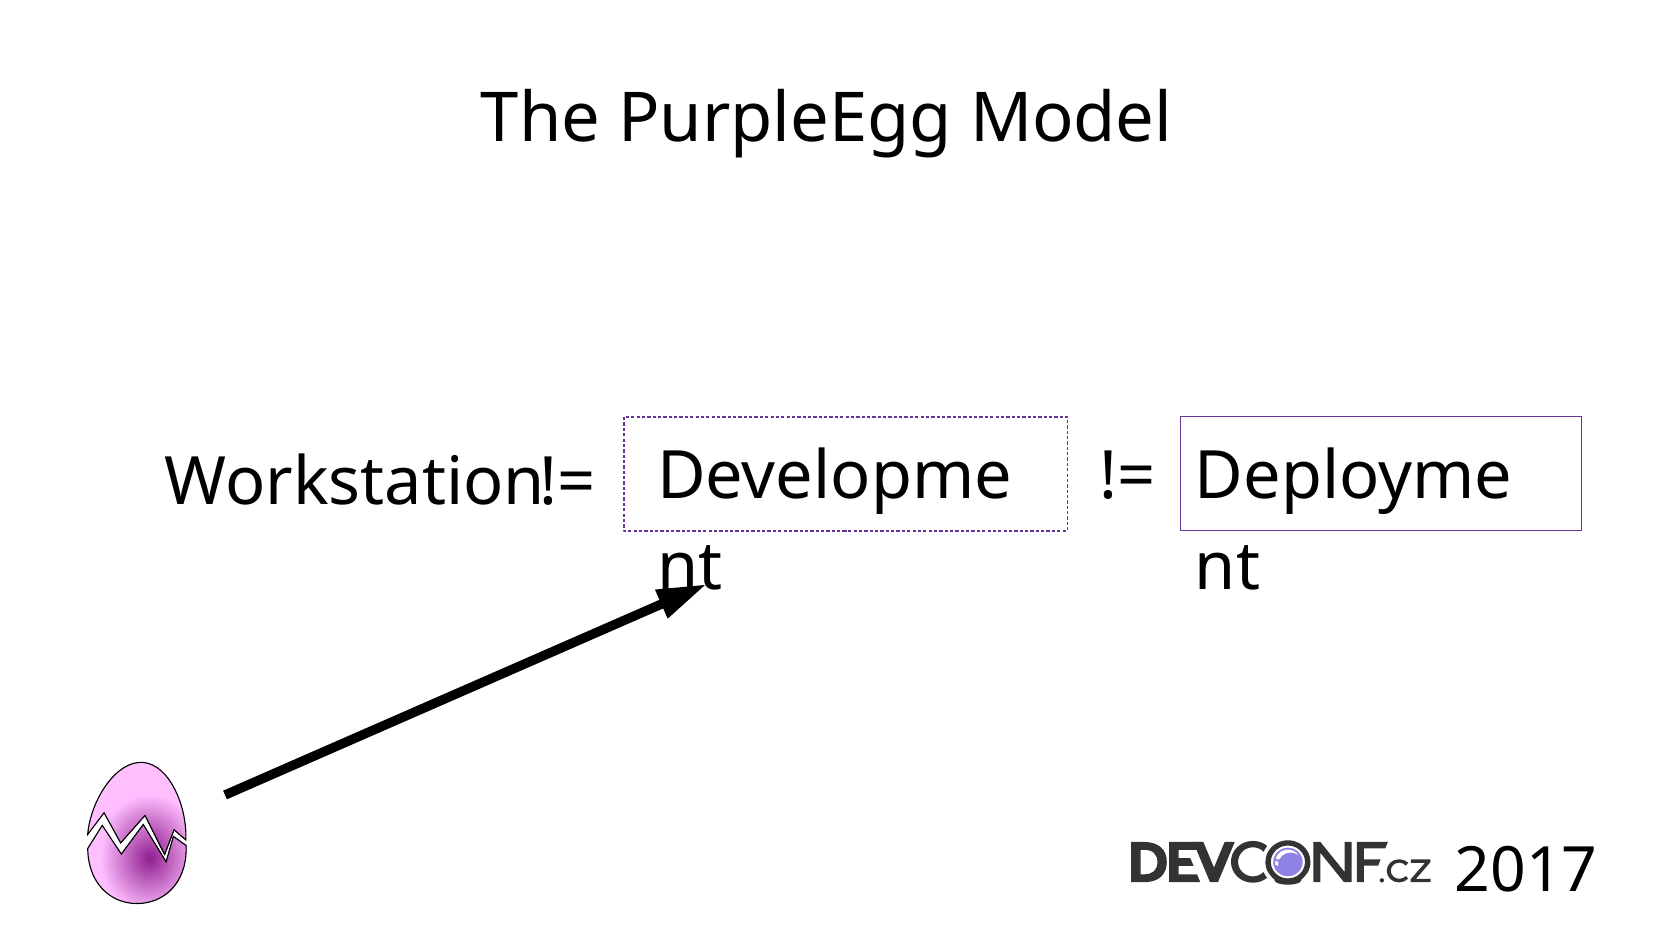

# The PurpleEgg Model
Development
!=
Deployment
Workstation
!=